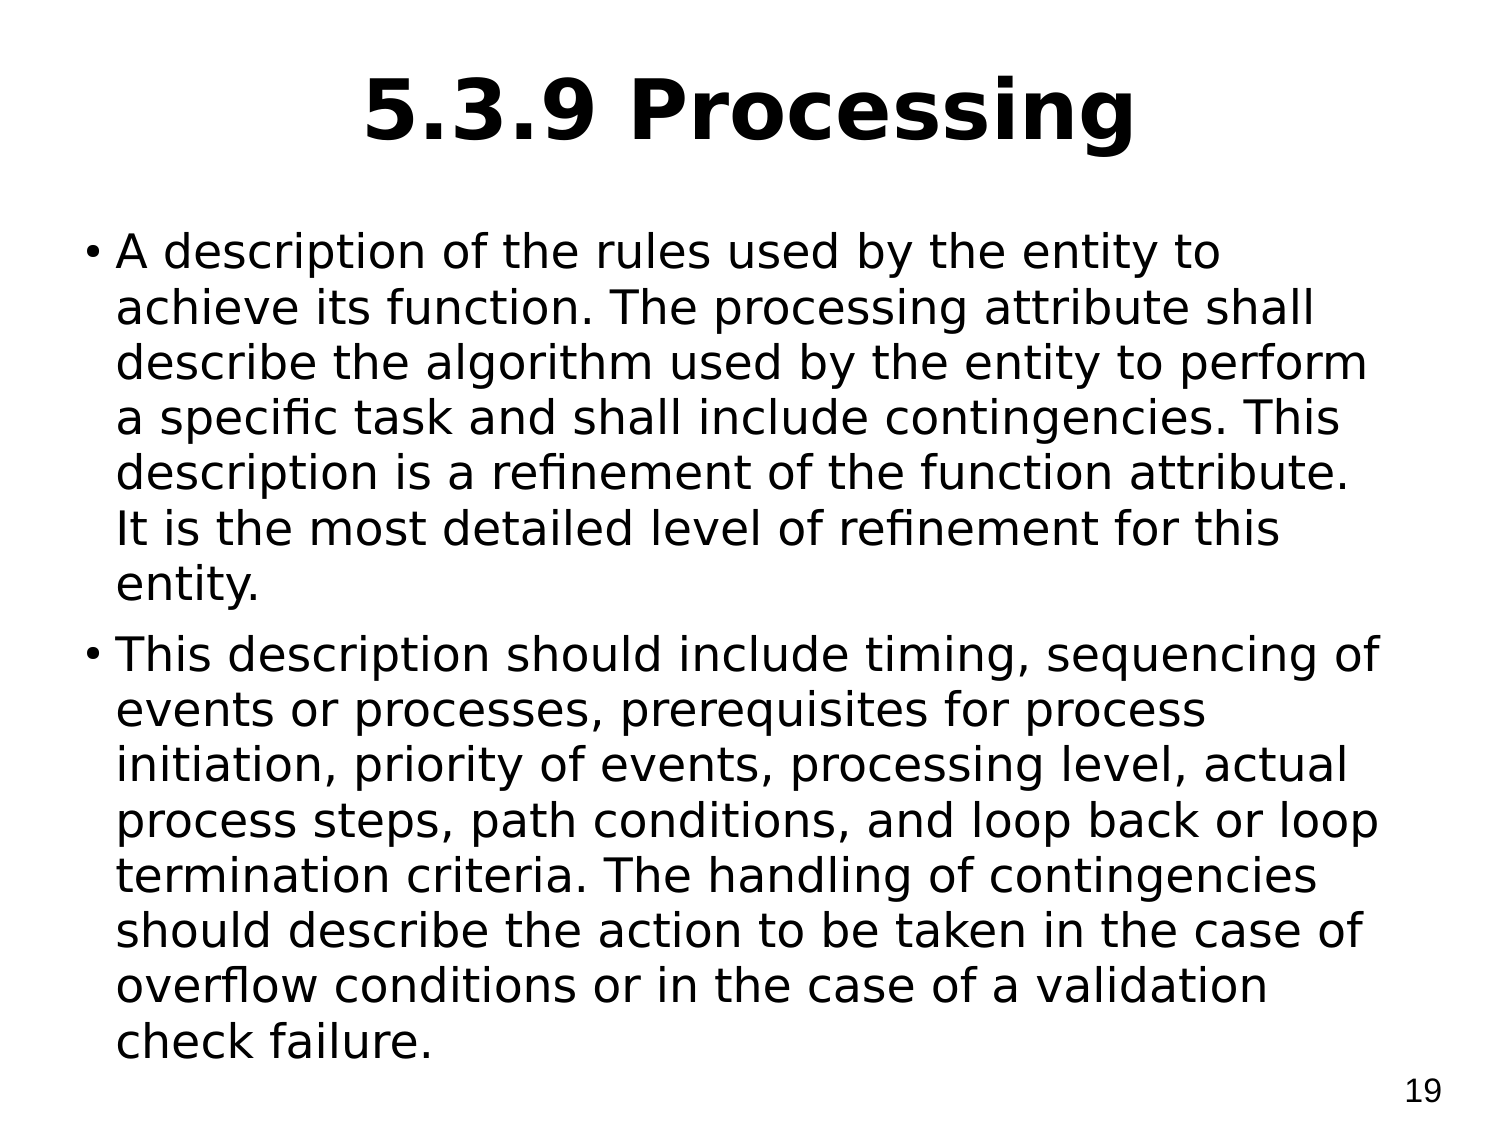

# 5.3.9 Processing
A description of the rules used by the entity to achieve its function. The processing attribute shall describe the algorithm used by the entity to perform a specific task and shall include contingencies. This description is a refinement of the function attribute. It is the most detailed level of refinement for this entity.
This description should include timing, sequencing of events or processes, prerequisites for process initiation, priority of events, processing level, actual process steps, path conditions, and loop back or loop termination criteria. The handling of contingencies should describe the action to be taken in the case of overflow conditions or in the case of a validation check failure.